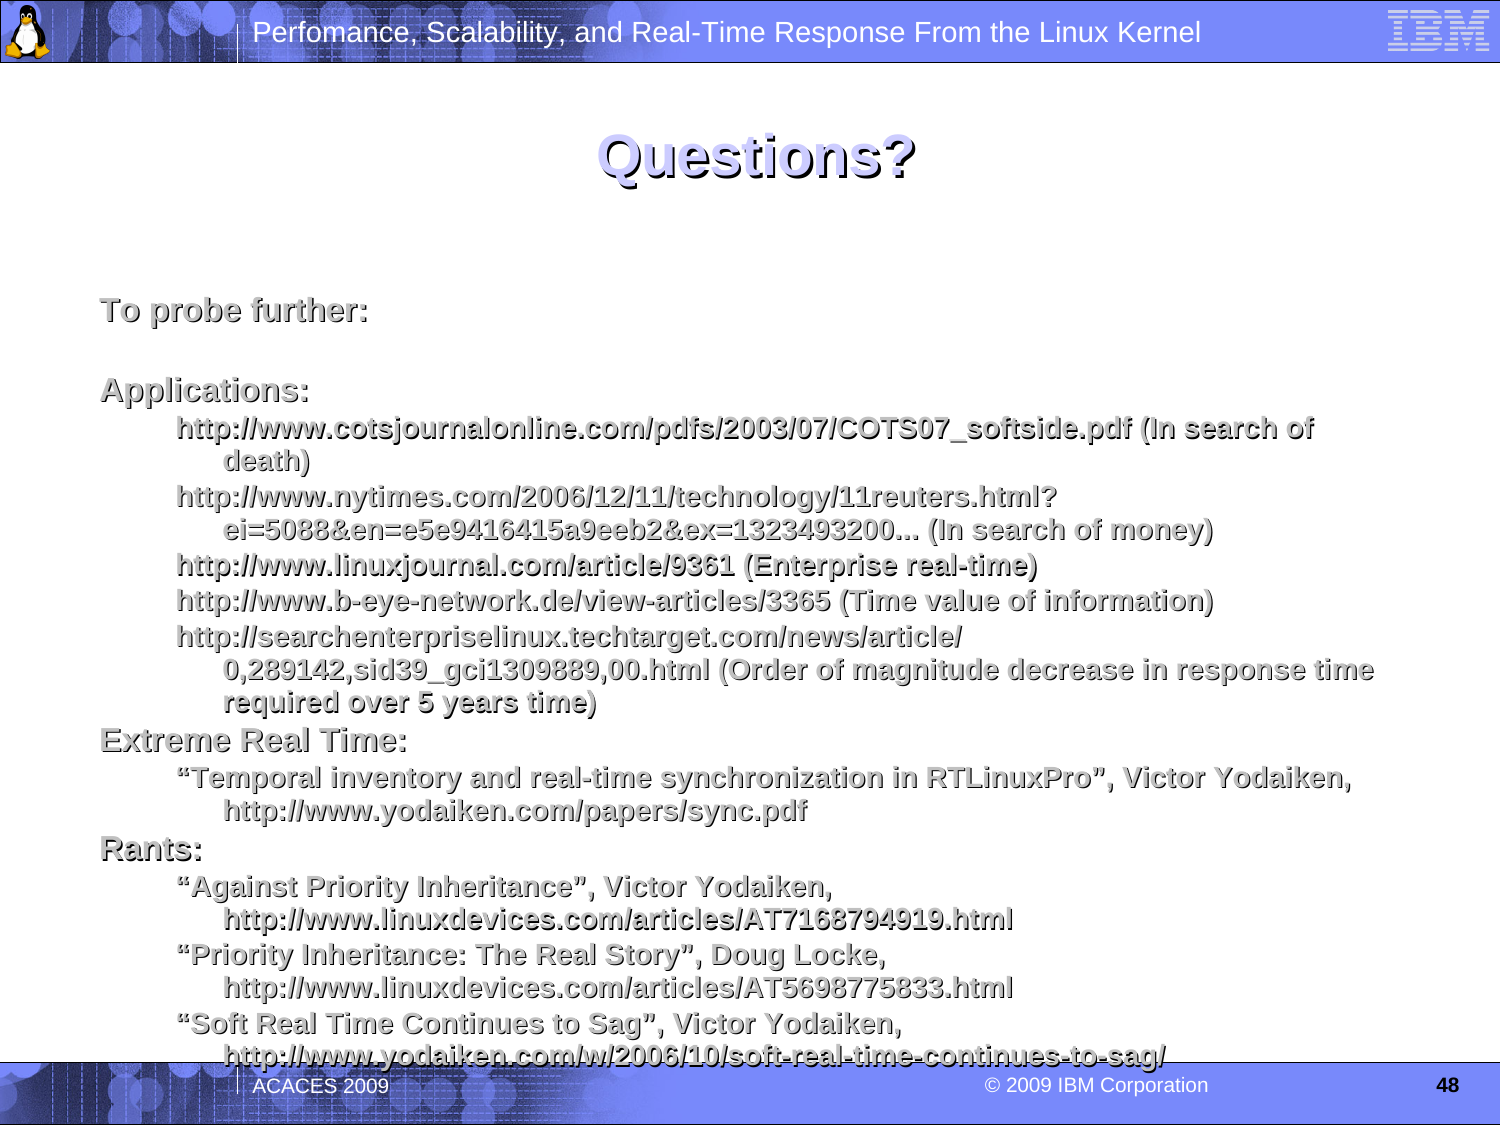

# Questions?
To probe further:
Applications:
http://www.cotsjournalonline.com/pdfs/2003/07/COTS07_softside.pdf (In search of death)
http://www.nytimes.com/2006/12/11/technology/11reuters.html?ei=5088&en=e5e9416415a9eeb2&ex=1323493200... (In search of money)
http://www.linuxjournal.com/article/9361 (Enterprise real-time)
http://www.b-eye-network.de/view-articles/3365 (Time value of information)
http://searchenterpriselinux.techtarget.com/news/article/0,289142,sid39_gci1309889,00.html (Order of magnitude decrease in response time required over 5 years time)
Extreme Real Time:
“Temporal inventory and real-time synchronization in RTLinuxPro”, Victor Yodaiken, http://www.yodaiken.com/papers/sync.pdf
Rants:
“Against Priority Inheritance”, Victor Yodaiken, http://www.linuxdevices.com/articles/AT7168794919.html
“Priority Inheritance: The Real Story”, Doug Locke, http://www.linuxdevices.com/articles/AT5698775833.html
“Soft Real Time Continues to Sag”, Victor Yodaiken, http://www.yodaiken.com/w/2006/10/soft-real-time-continues-to-sag/
48